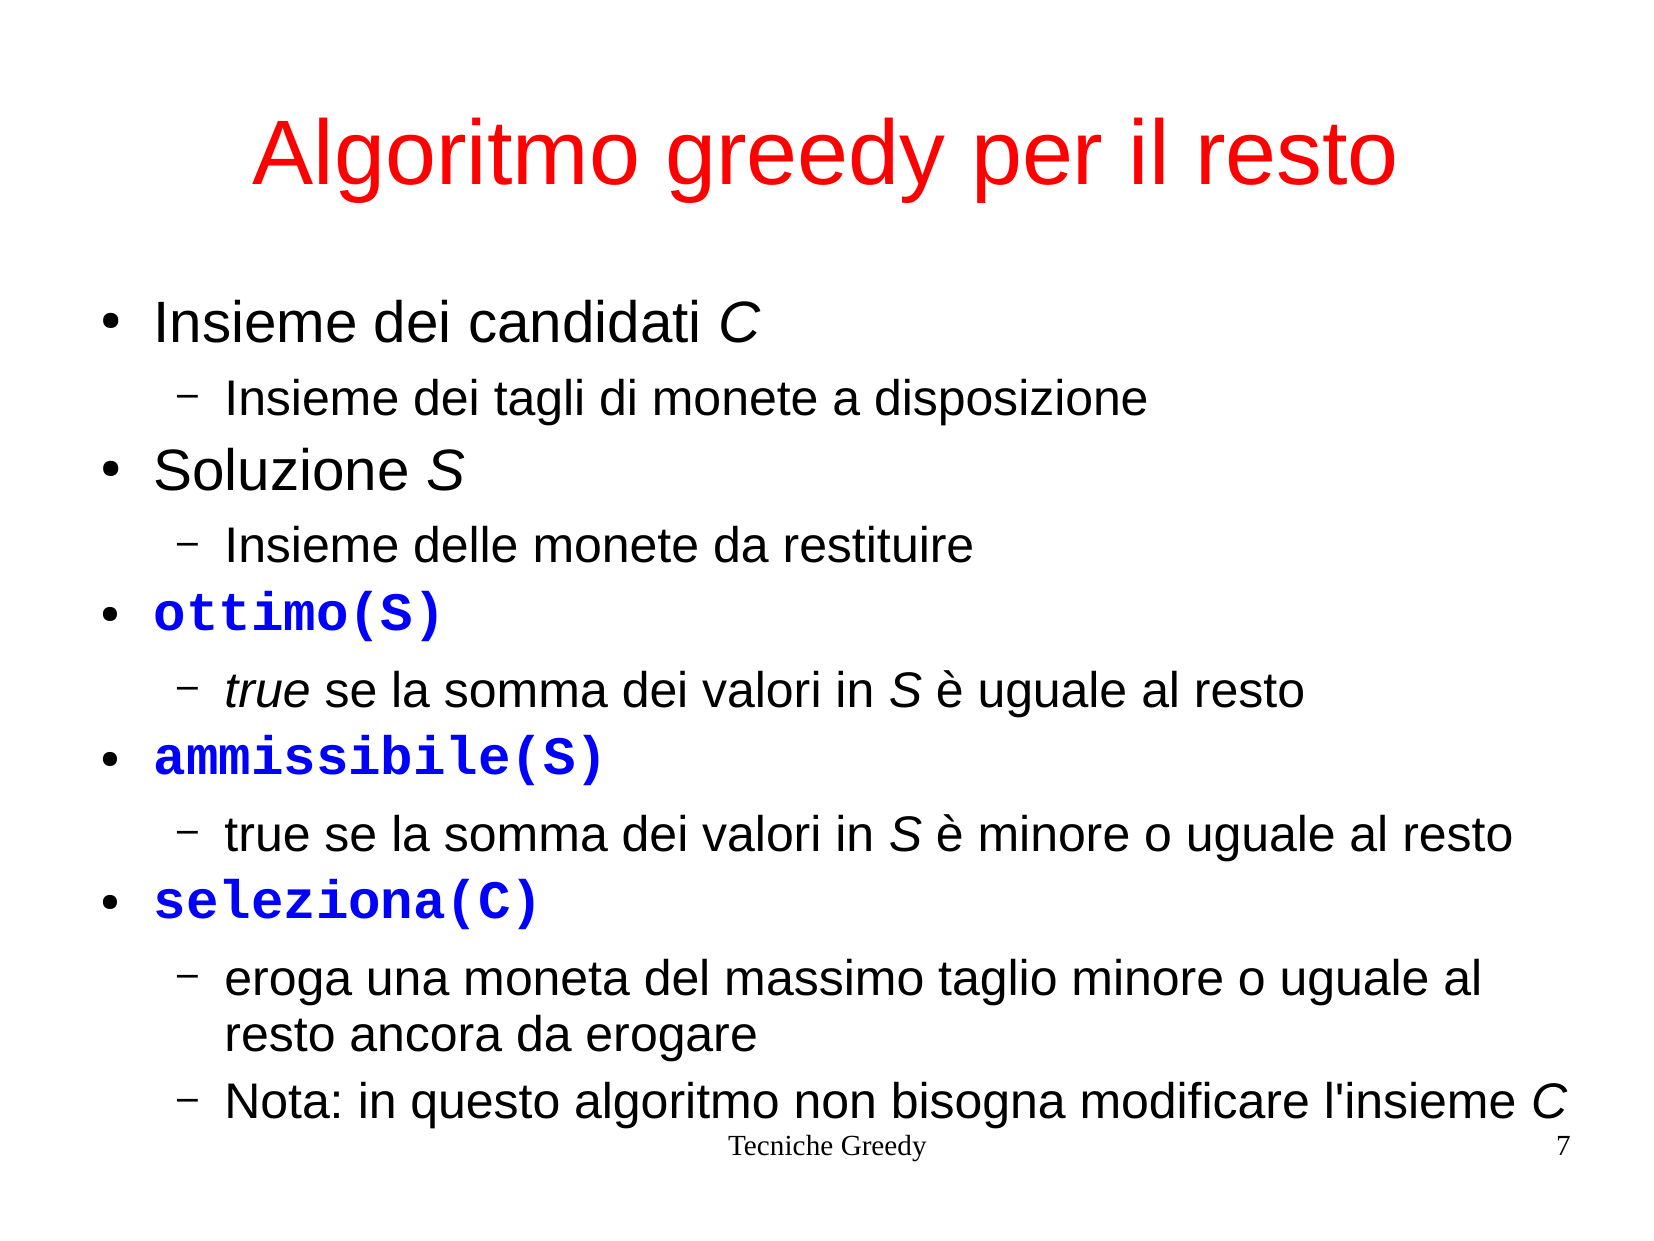

# Algoritmo greedy per il resto
Insieme dei candidati C
Insieme dei tagli di monete a disposizione
Soluzione S
Insieme delle monete da restituire
ottimo(S)
true se la somma dei valori in S è uguale al resto
ammissibile(S)
true se la somma dei valori in S è minore o uguale al resto
seleziona(C)
eroga una moneta del massimo taglio minore o uguale al resto ancora da erogare
Nota: in questo algoritmo non bisogna modificare l'insieme C
Tecniche Greedy
7